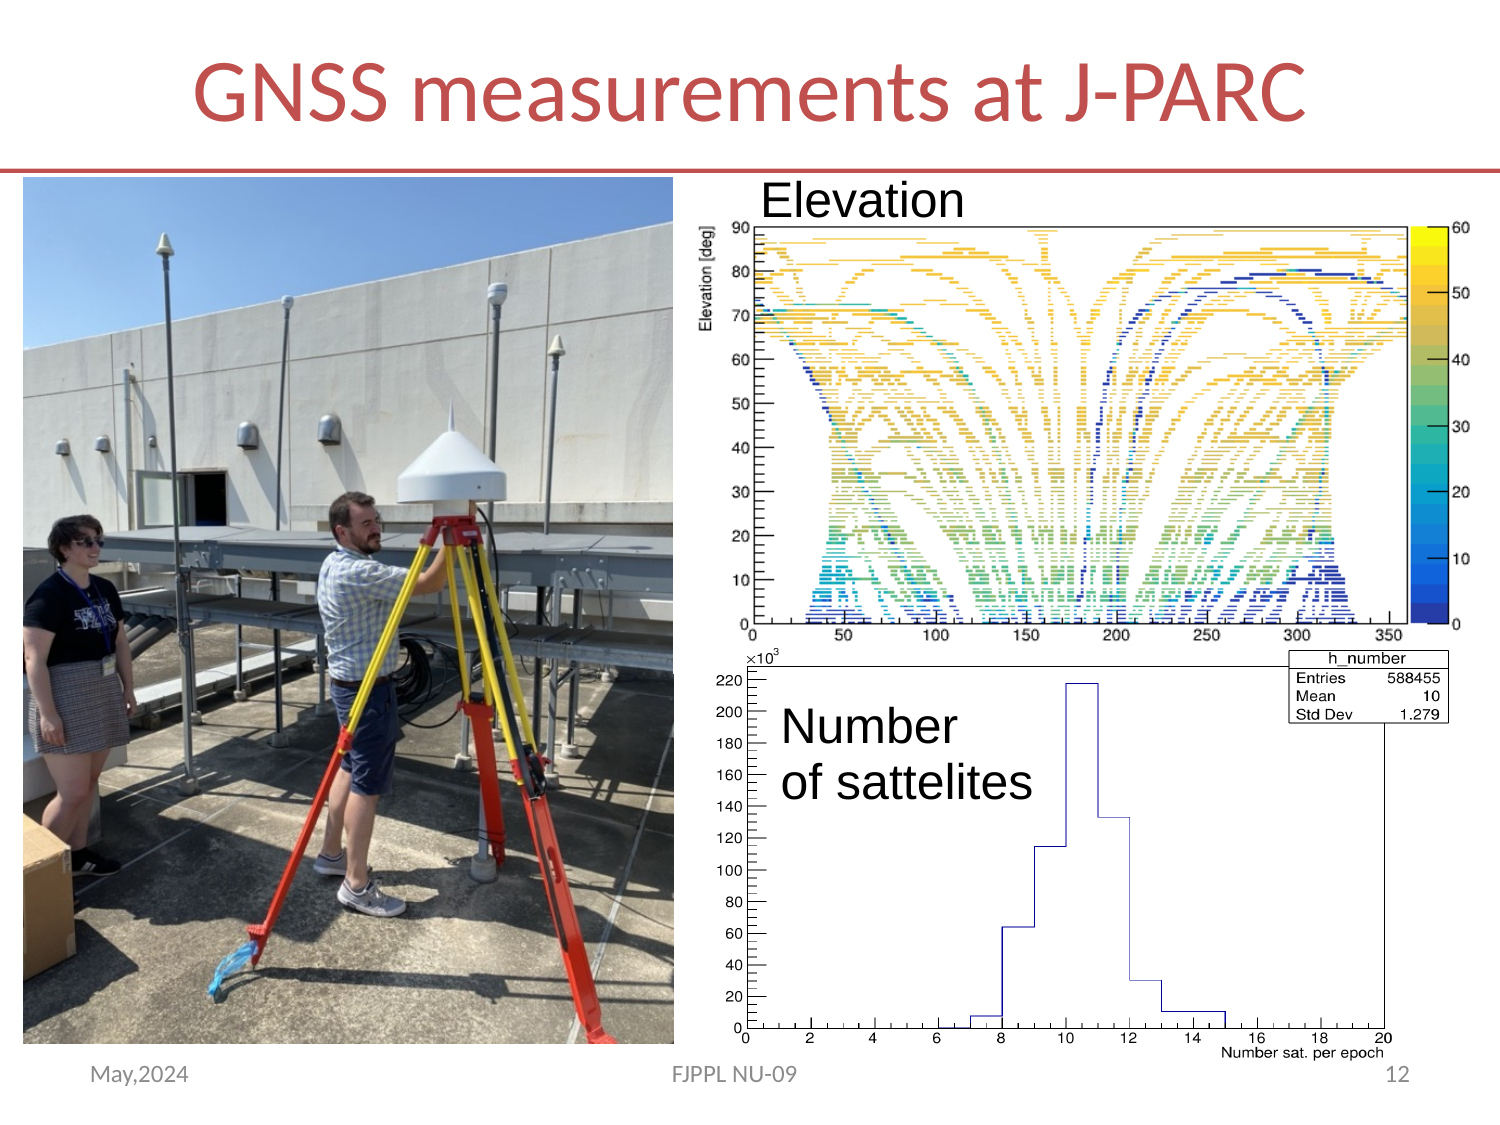

GNSS measurements at J-PARC
Elevation
Number
of sattelites
May,2024
FJPPL NU-09